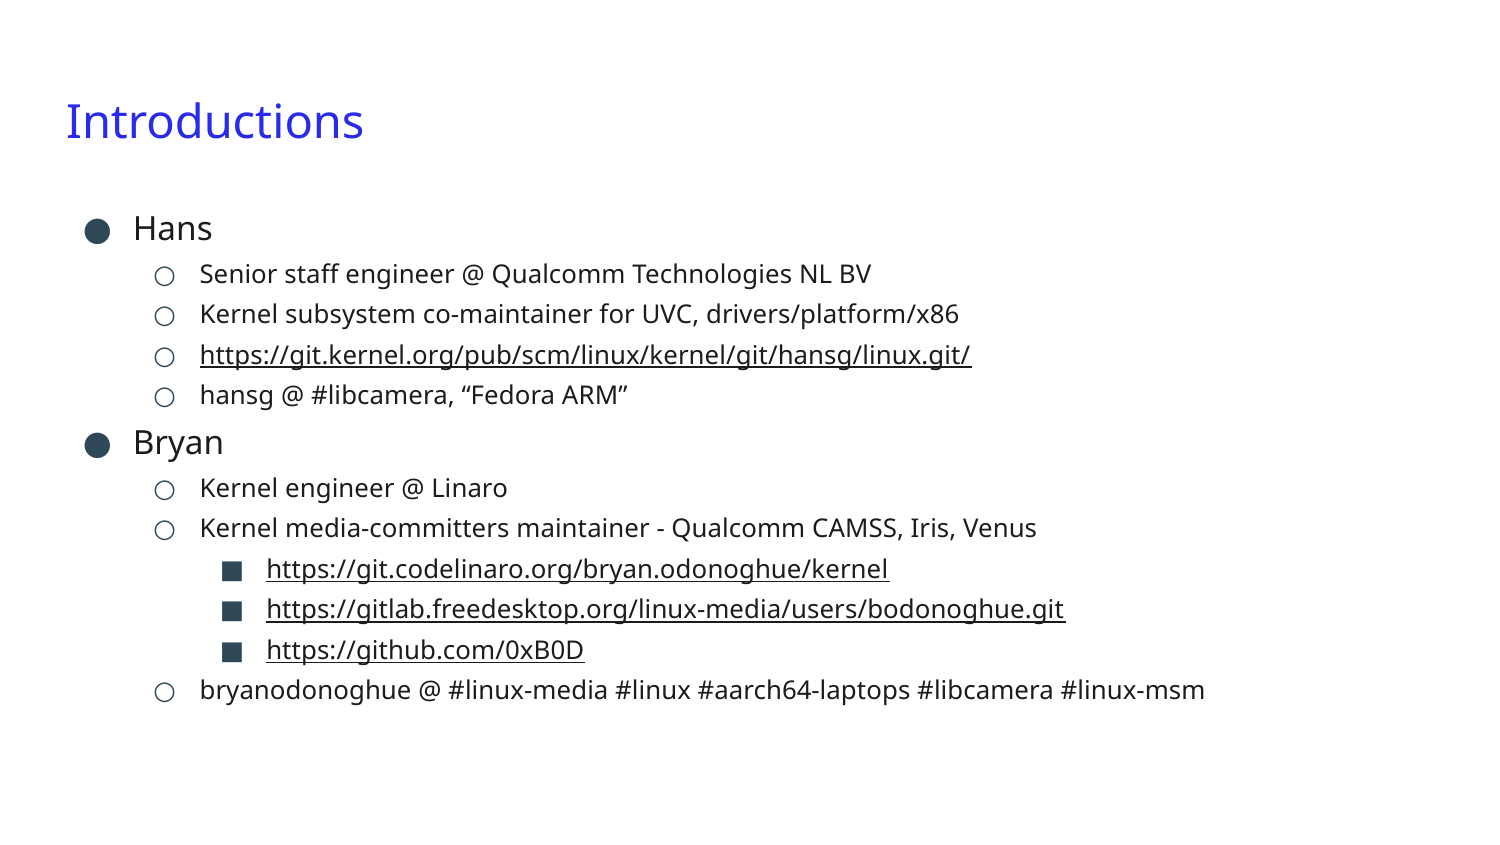

# Introductions
Hans
Senior staff engineer @ Qualcomm Technologies NL BV
Kernel subsystem co-maintainer for UVC, drivers/platform/x86
https://git.kernel.org/pub/scm/linux/kernel/git/hansg/linux.git/
hansg @ #libcamera, “Fedora ARM”
Bryan
Kernel engineer @ Linaro
Kernel media-committers maintainer - Qualcomm CAMSS, Iris, Venus
https://git.codelinaro.org/bryan.odonoghue/kernel
https://gitlab.freedesktop.org/linux-media/users/bodonoghue.git
https://github.com/0xB0D
bryanodonoghue @ #linux-media #linux #aarch64-laptops #libcamera #linux-msm